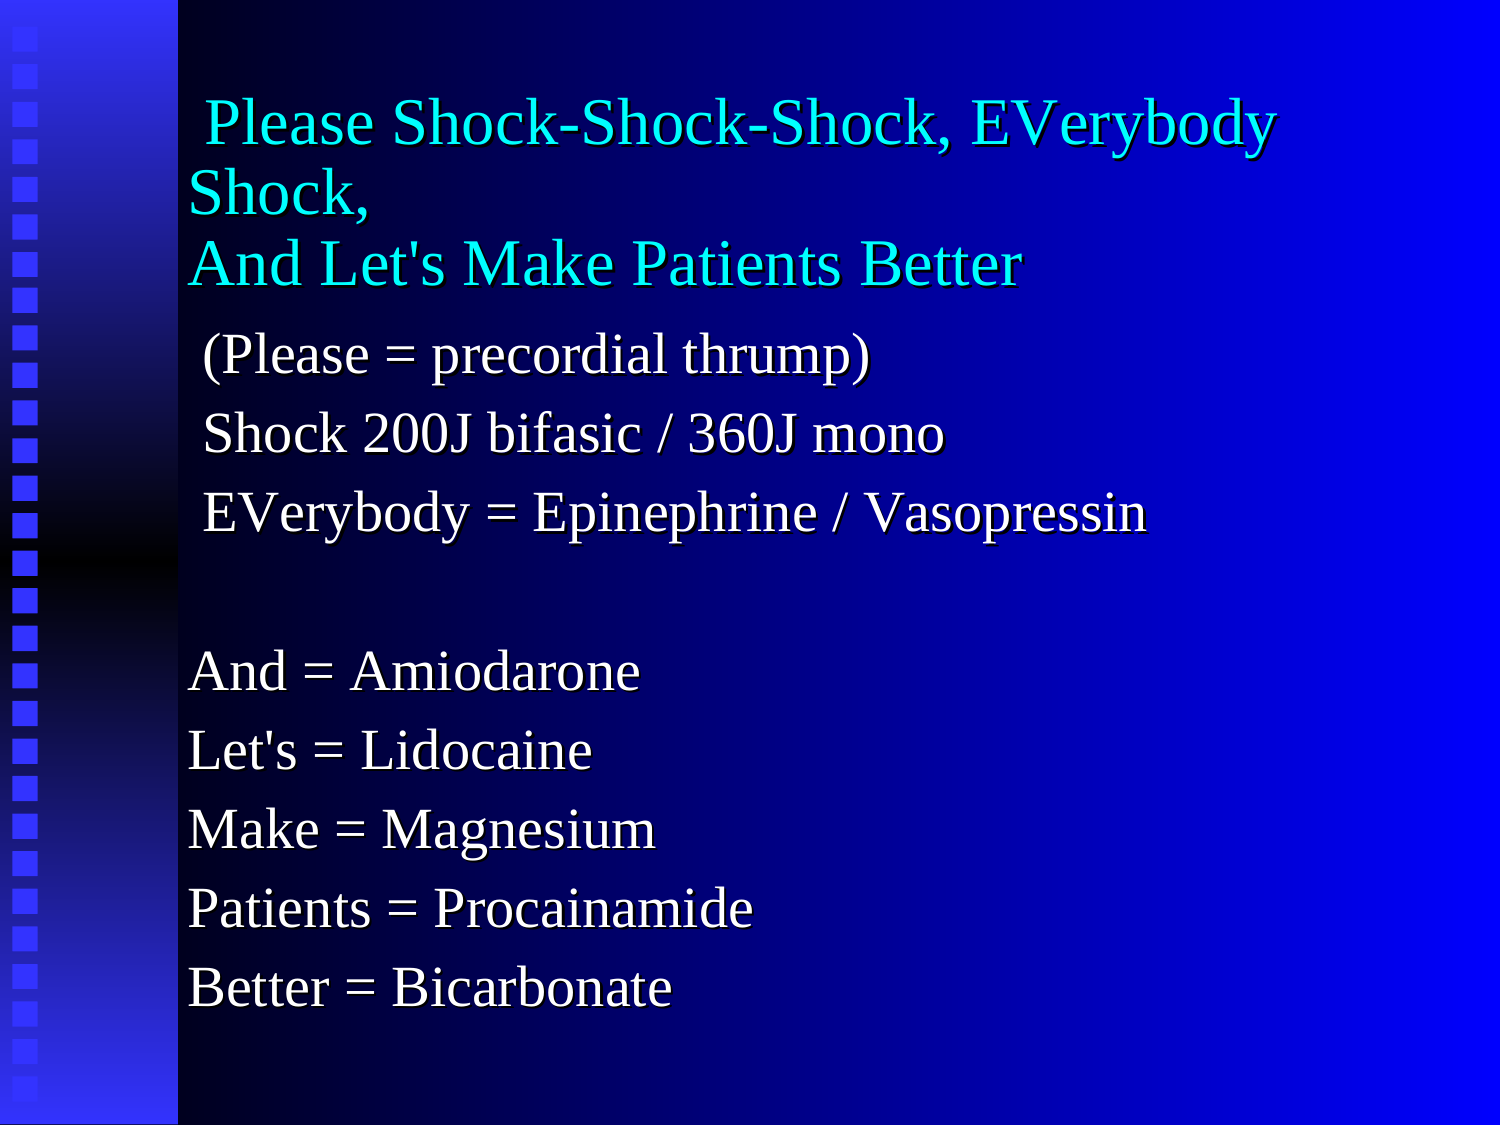

# Please Shock-Shock-Shock, EVerybody Shock, And Let's Make Patients Better
 (Please = precordial thrump)
 Shock 200J bifasic / 360J mono
 EVerybody = Epinephrine / Vasopressin
And = Amiodarone
Let's = Lidocaine
Make = Magnesium
Patients = Procainamide
Better = Bicarbonate